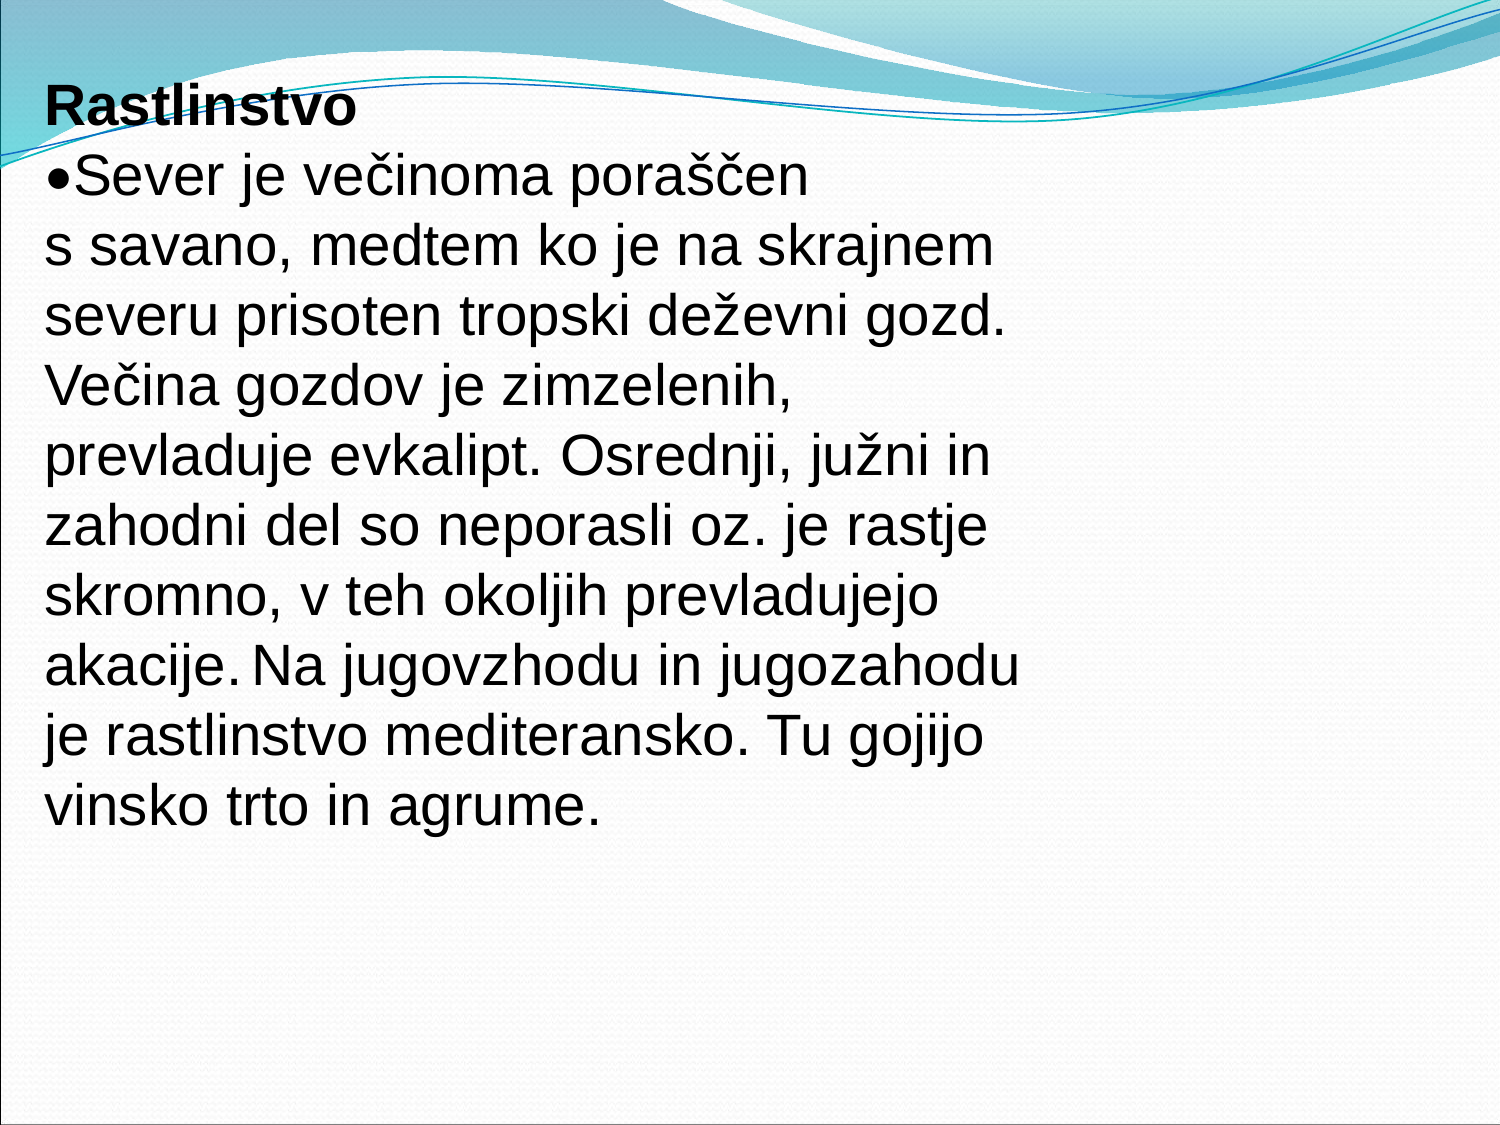

Rastlinstvo
•Sever je večinoma poraščen s savano, medtem ko je na skrajnem severu prisoten tropski deževni gozd. Večina gozdov je zimzelenih, prevladuje evkalipt. Osrednji, južni in zahodni del so neporasli oz. je rastje skromno, v teh okoljih prevladujejo akacije. Na jugovzhodu in jugozahodu je rastlinstvo mediteransko. Tu gojijo vinsko trto in agrume.